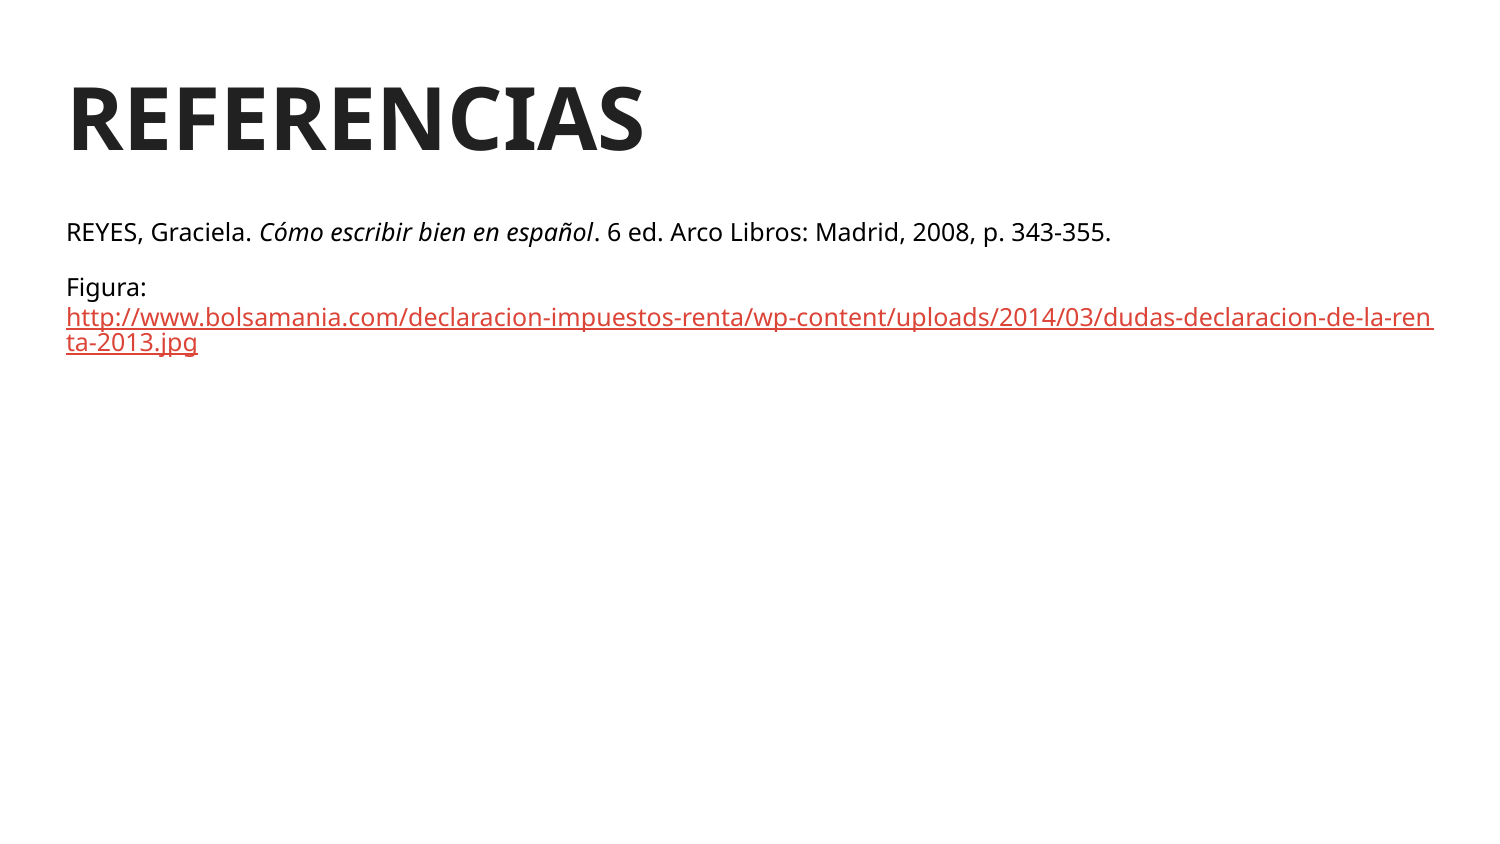

# REFERENCIAS
REYES, Graciela. Cómo escribir bien en español. 6 ed. Arco Libros: Madrid, 2008, p. 343-355.
Figura: http://www.bolsamania.com/declaracion-impuestos-renta/wp-content/uploads/2014/03/dudas-declaracion-de-la-renta-2013.jpg